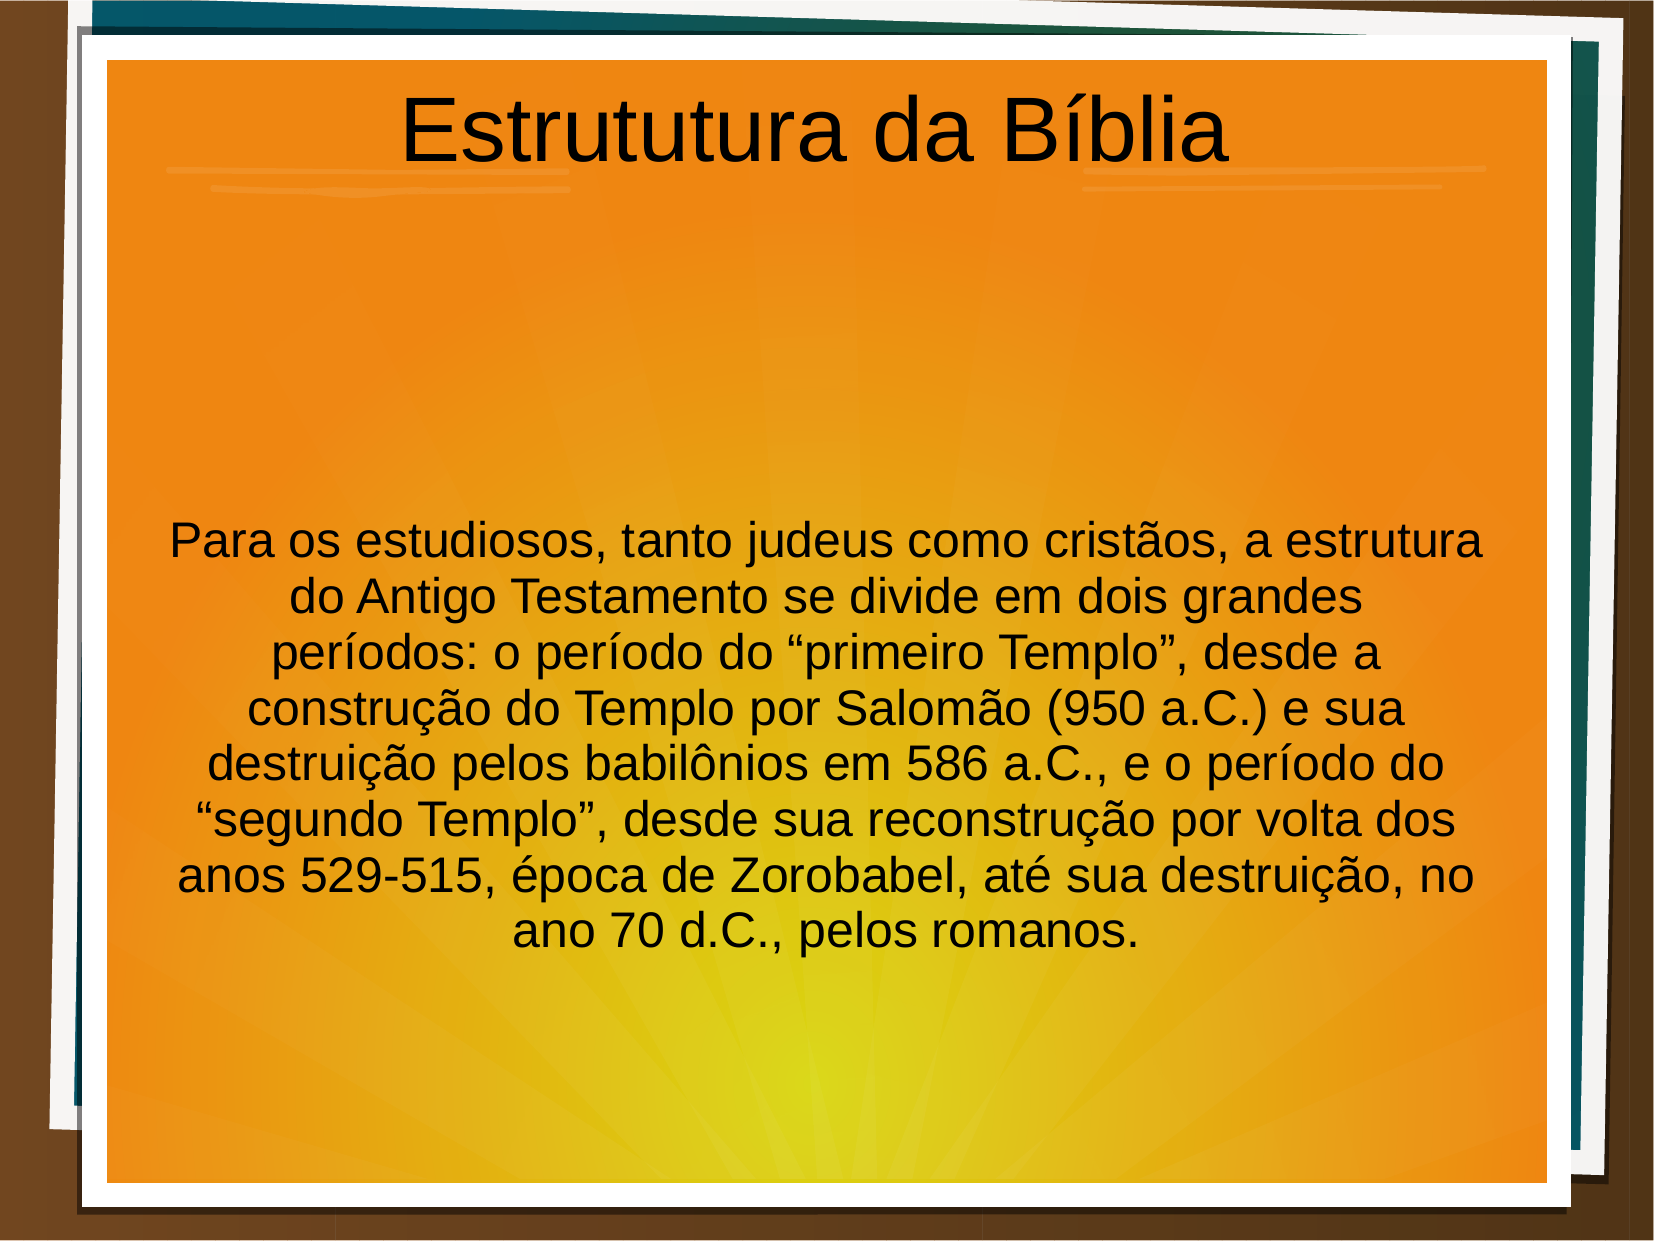

# Estrututura da Bíblia
Para os estudiosos, tanto judeus como cristãos, a estrutura do Antigo Testamento se divide em dois grandes
períodos: o período do “primeiro Templo”, desde a construção do Templo por Salomão (950 a.C.) e sua destruição pelos babilônios em 586 a.C., e o período do “segundo Templo”, desde sua reconstrução por volta dos anos 529-515, época de Zorobabel, até sua destruição, no ano 70 d.C., pelos romanos.